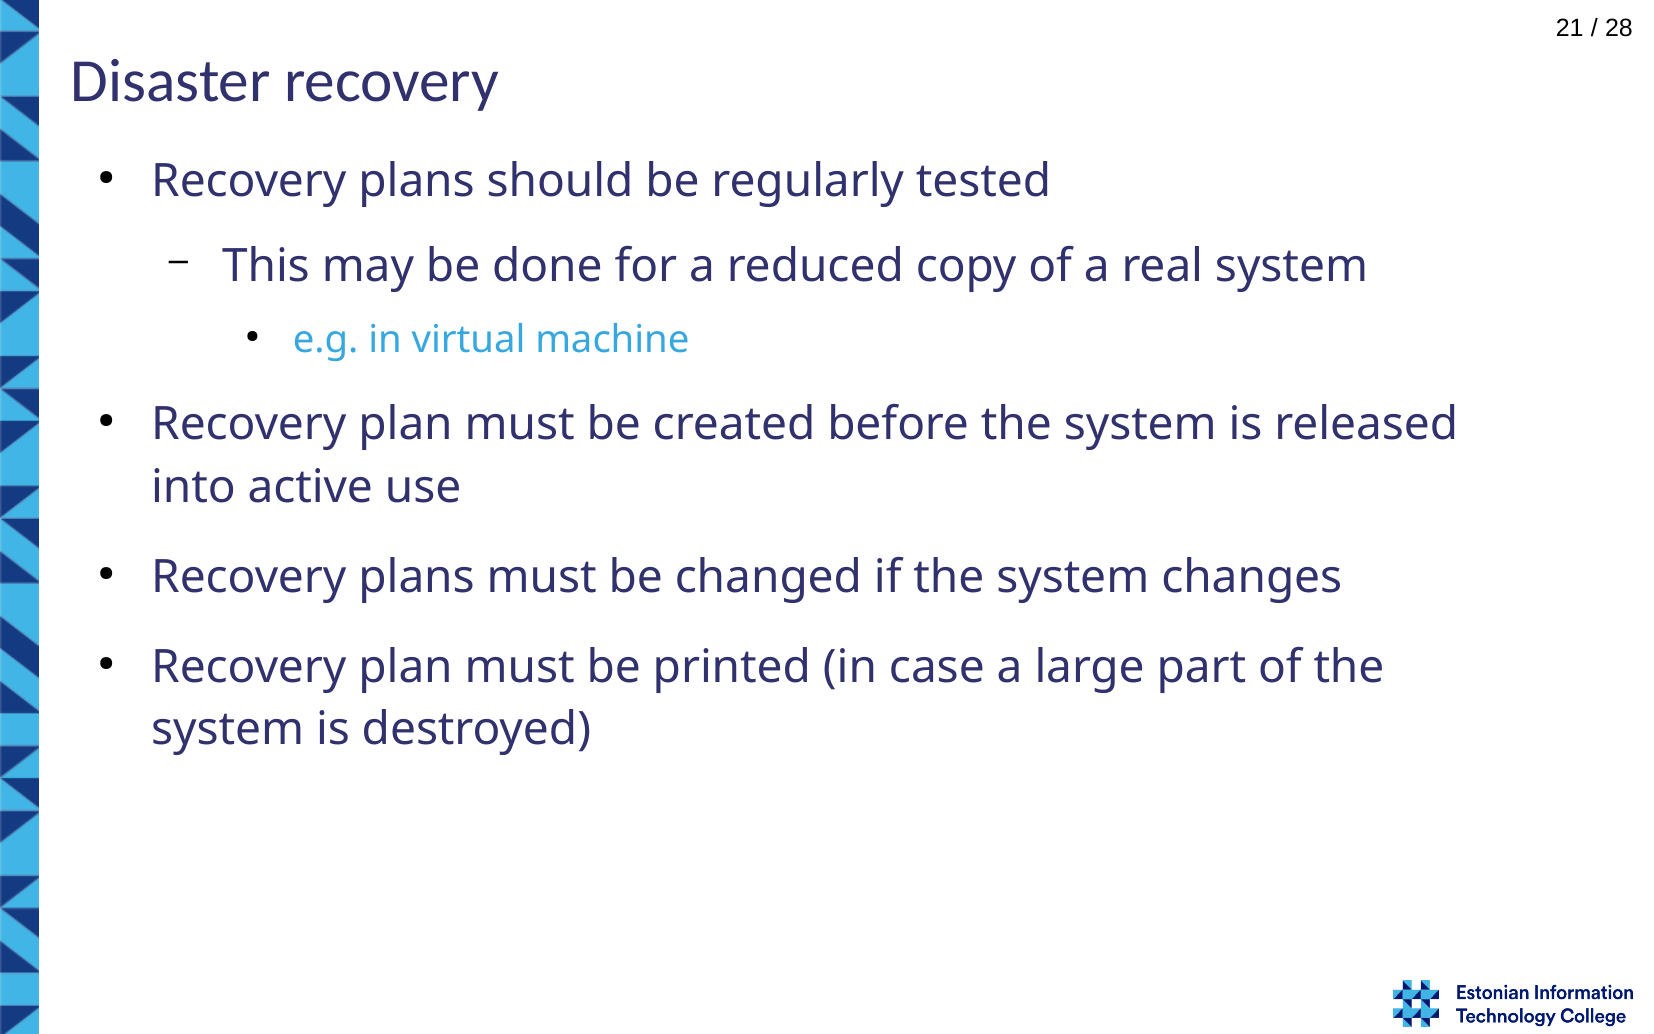

# Disaster recovery
Recovery plans should be regularly tested
This may be done for a reduced copy of a real system
e.g. in virtual machine
Recovery plan must be created before the system is released into active use
Recovery plans must be changed if the system changes
Recovery plan must be printed (in case a large part of the system is destroyed)